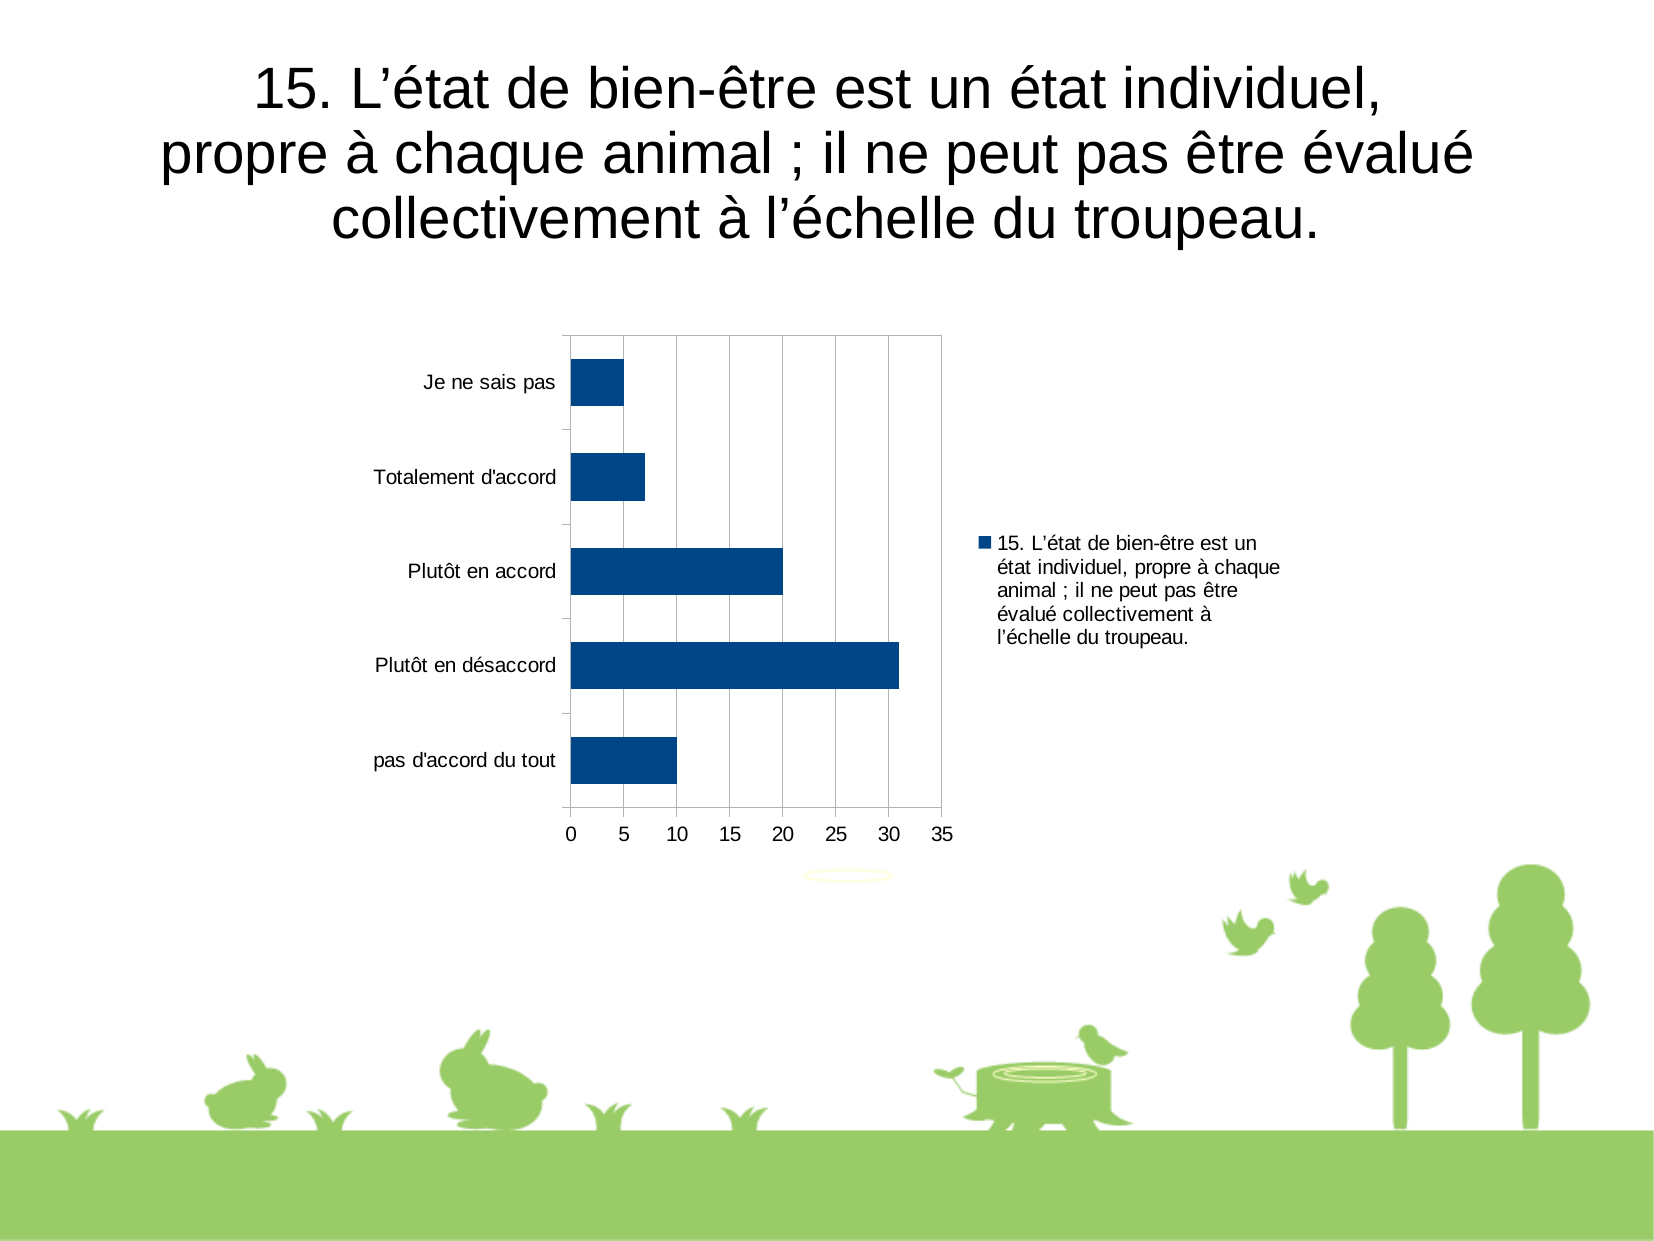

# 15. L’état de bien-être est un état individuel, propre à chaque animal ; il ne peut pas être évalué collectivement à l’échelle du troupeau.
### Chart
| Category | 15. L’état de bien-être est un état individuel, propre à chaque animal ; il ne peut pas être évalué collectivement à l’échelle du troupeau. |
|---|---|
| pas d'accord du tout | 10.0 |
| Plutôt en désaccord | 31.0 |
| Plutôt en accord | 20.0 |
| Totalement d'accord | 7.0 |
| Je ne sais pas | 5.0 |